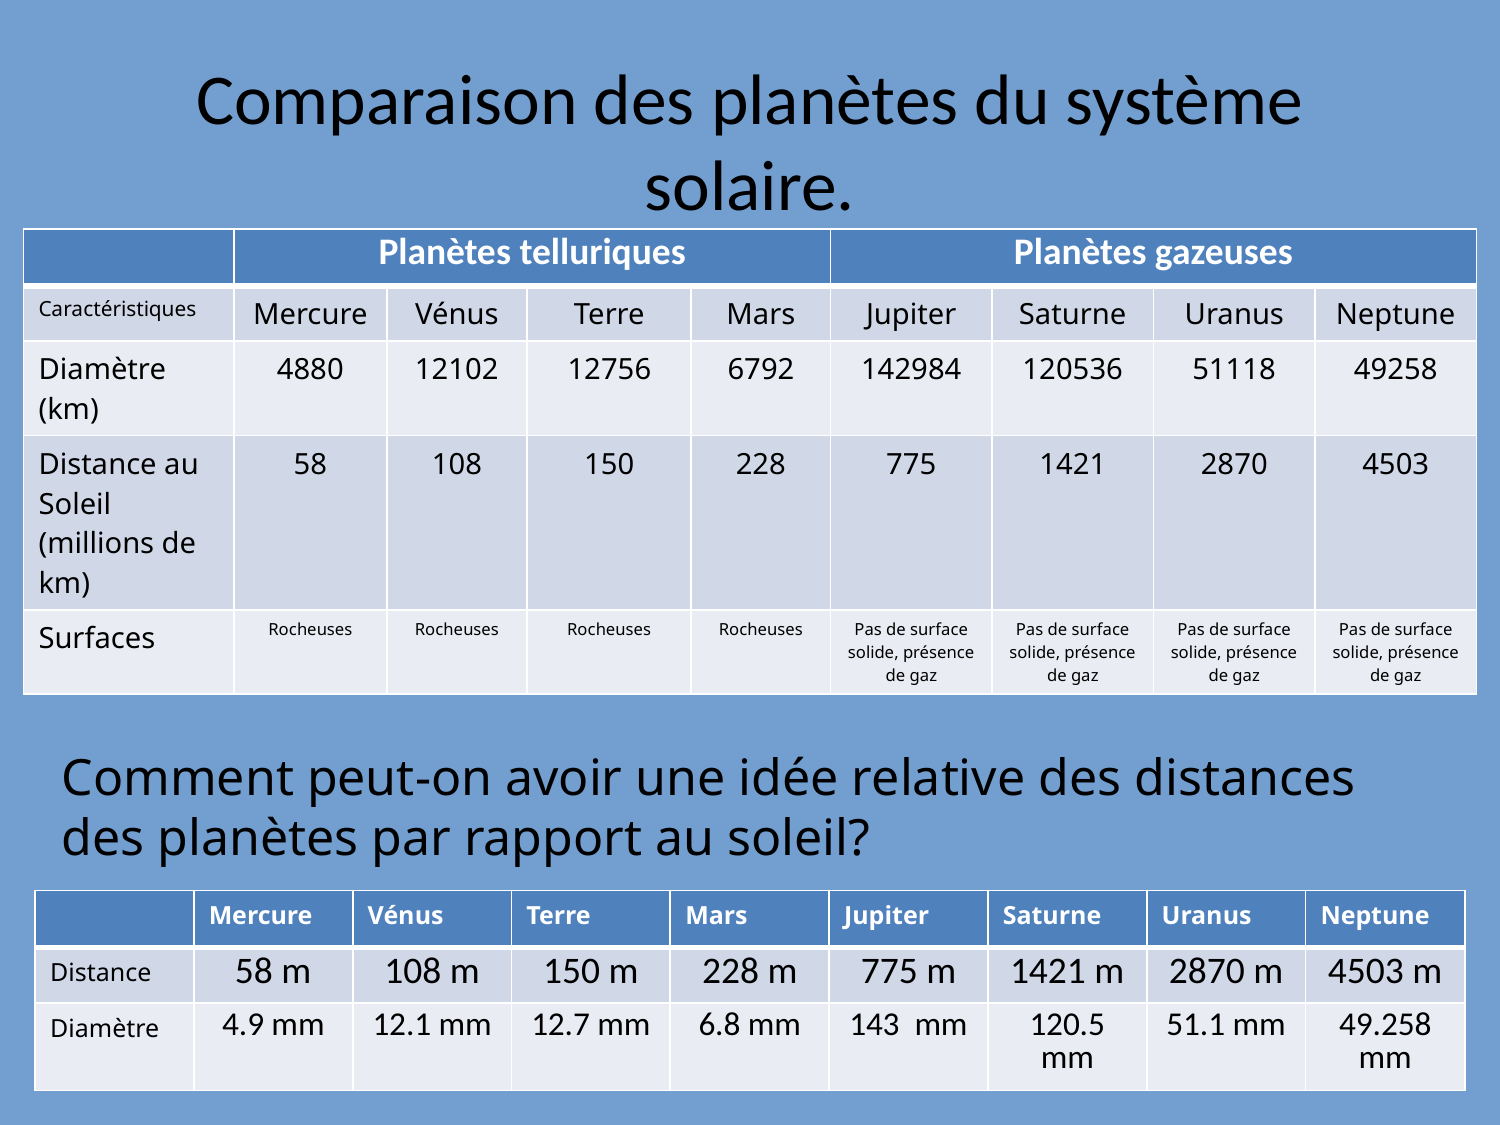

Comparaison des planètes du système solaire.
| | Planètes telluriques | | | | Planètes gazeuses | | | |
| --- | --- | --- | --- | --- | --- | --- | --- | --- |
| Caractéristiques | Mercure | Vénus | Terre | Mars | Jupiter | Saturne | Uranus | Neptune |
| Diamètre (km) | 4880 | 12102 | 12756 | 6792 | 142984 | 120536 | 51118 | 49258 |
| Distance au Soleil (millions de km) | 58 | 108 | 150 | 228 | 775 | 1421 | 2870 | 4503 |
| Surfaces | Rocheuses | Rocheuses | Rocheuses | Rocheuses | Pas de surface solide, présence de gaz | Pas de surface solide, présence de gaz | Pas de surface solide, présence de gaz | Pas de surface solide, présence de gaz |
Comment peut-on avoir une idée relative des distances des planètes par rapport au soleil?
| | Mercure | Vénus | Terre | Mars | Jupiter | Saturne | Uranus | Neptune |
| --- | --- | --- | --- | --- | --- | --- | --- | --- |
| Distance | 58 m | 108 m | 150 m | 228 m | 775 m | 1421 m | 2870 m | 4503 m |
| Diamètre | 4.9 mm | 12.1 mm | 12.7 mm | 6.8 mm | 143 mm | 120.5 mm | 51.1 mm | 49.258 mm |